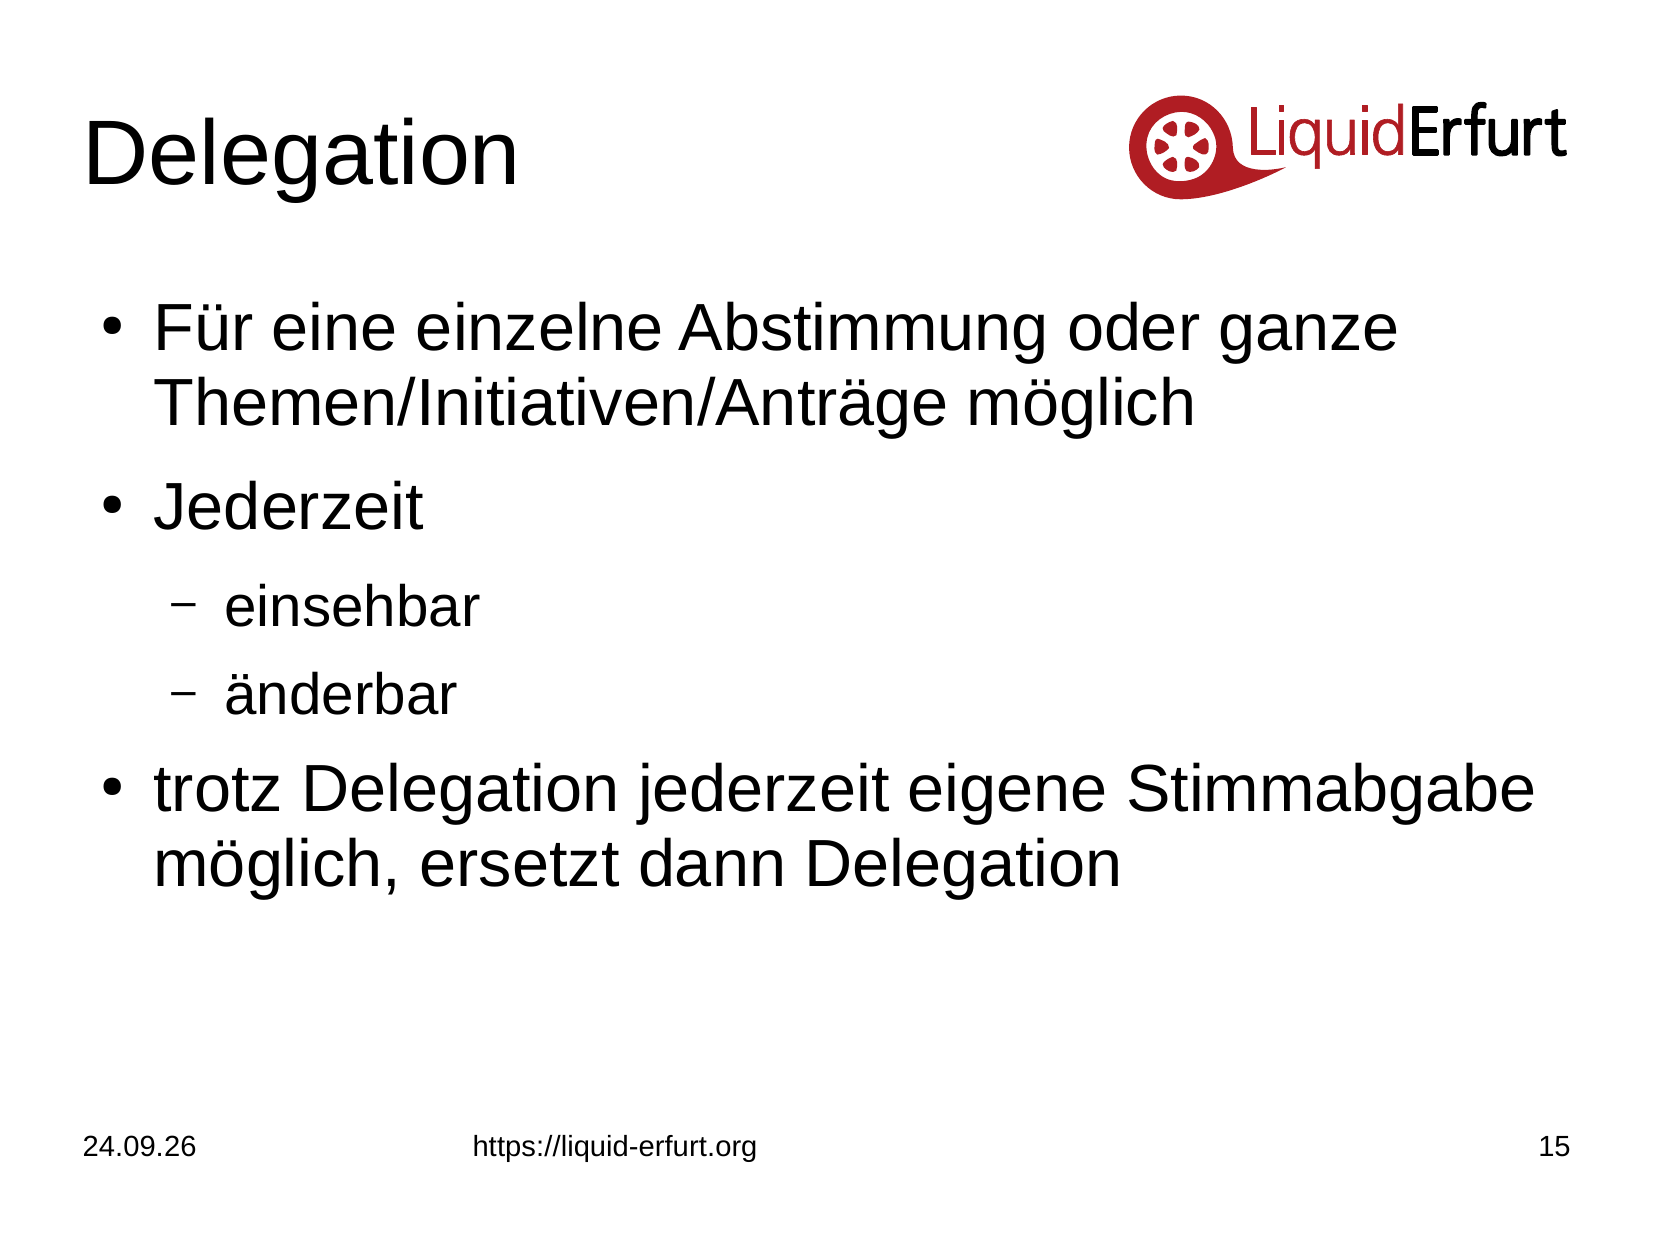

# Delegation
Für eine einzelne Abstimmung oder ganze Themen/Initiativen/Anträge möglich
Jederzeit
einsehbar
änderbar
trotz Delegation jederzeit eigene Stimmabgabe möglich, ersetzt dann Delegation
https://liquid-erfurt.org
15